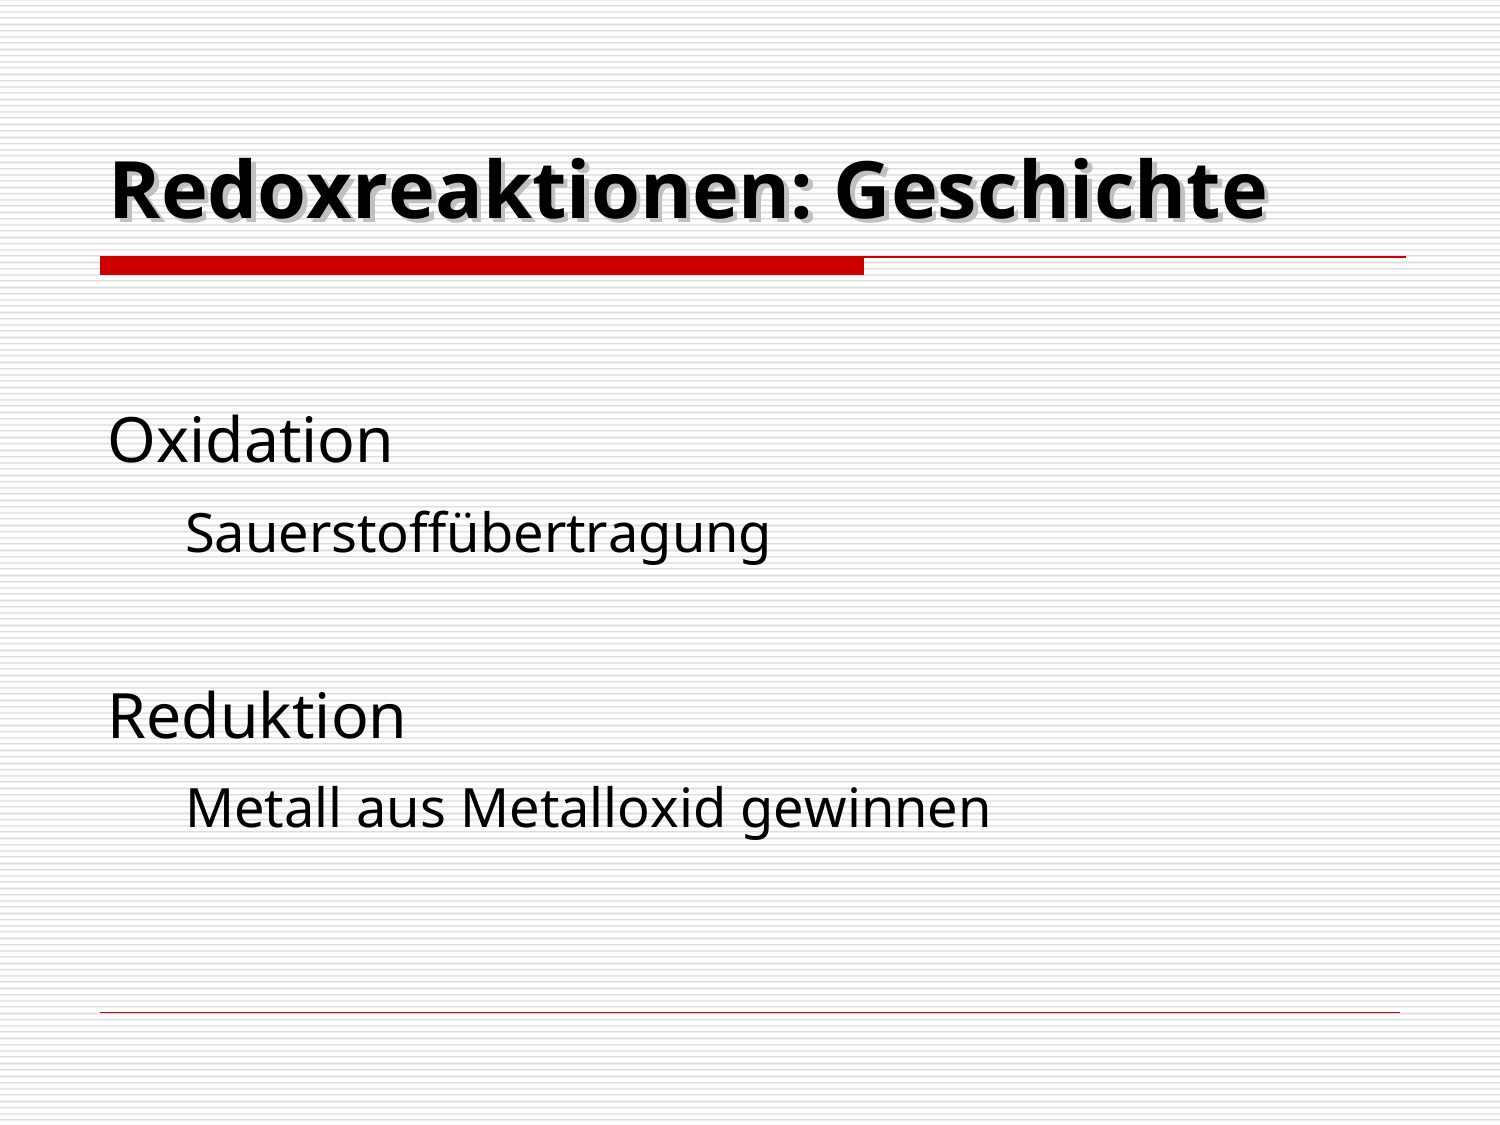

# Redoxreaktionen: Geschichte
Oxidation
Sauerstoffübertragung
Reduktion
Metall aus Metalloxid gewinnen